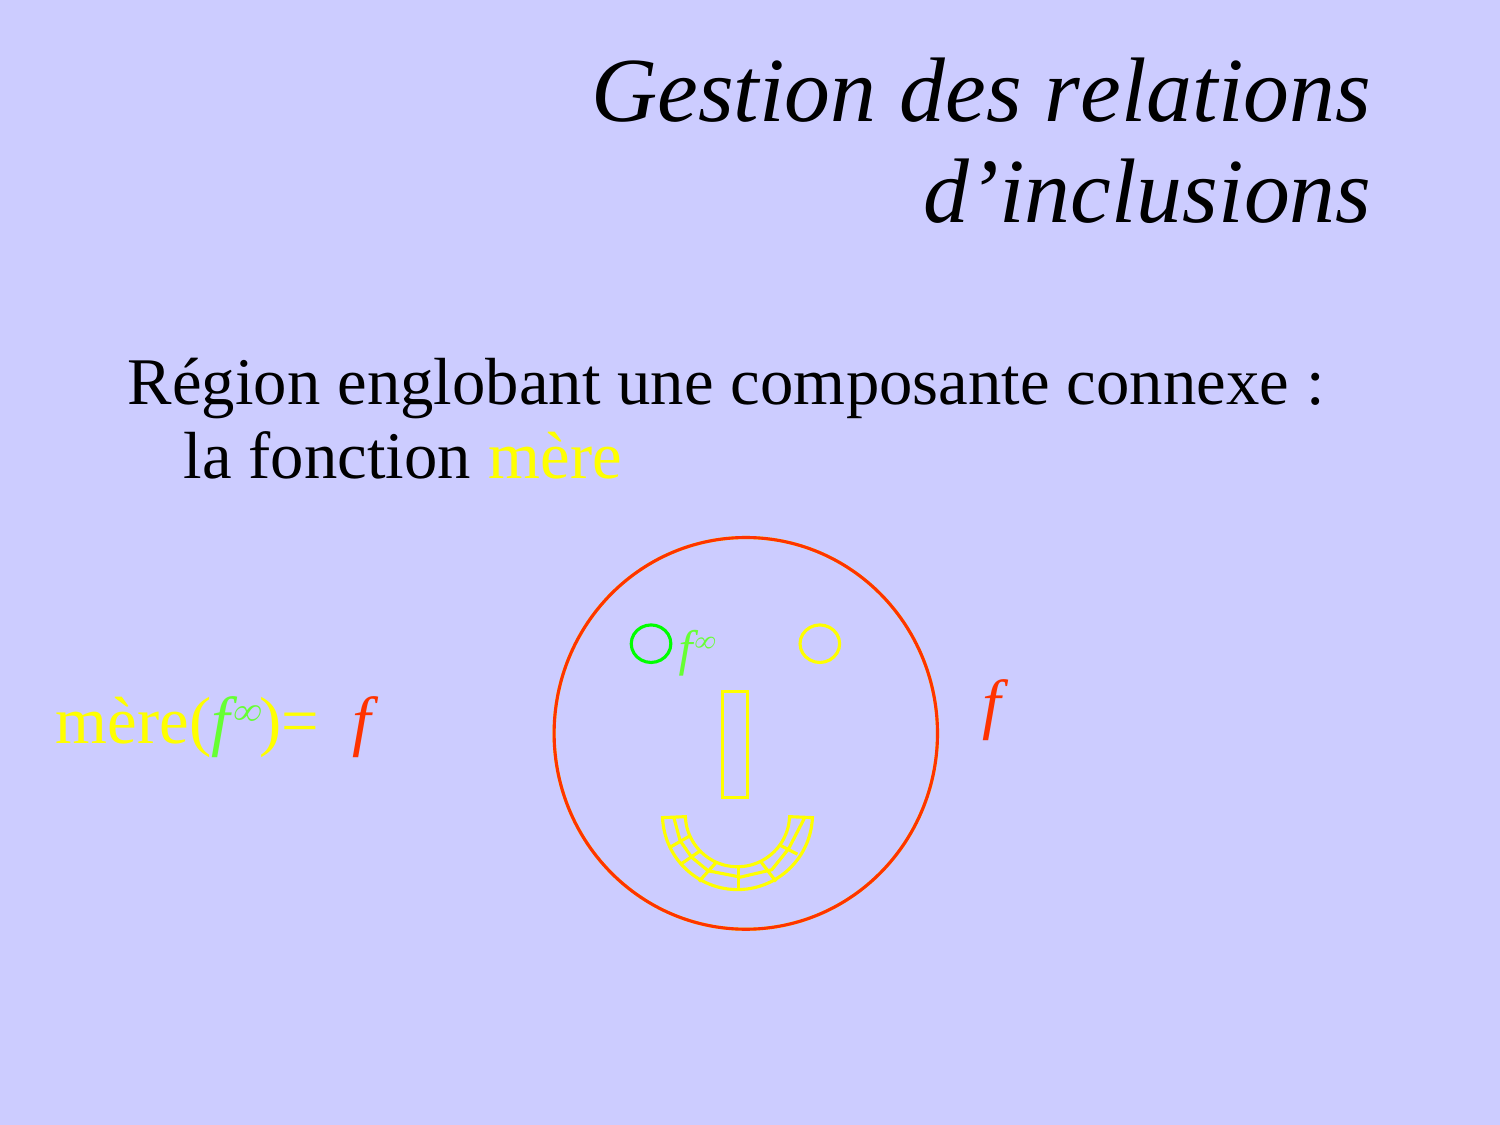

# Gestion des relations d’inclusions
Région englobant une composante connexe : la fonction mère
f
mère(f)= f
f